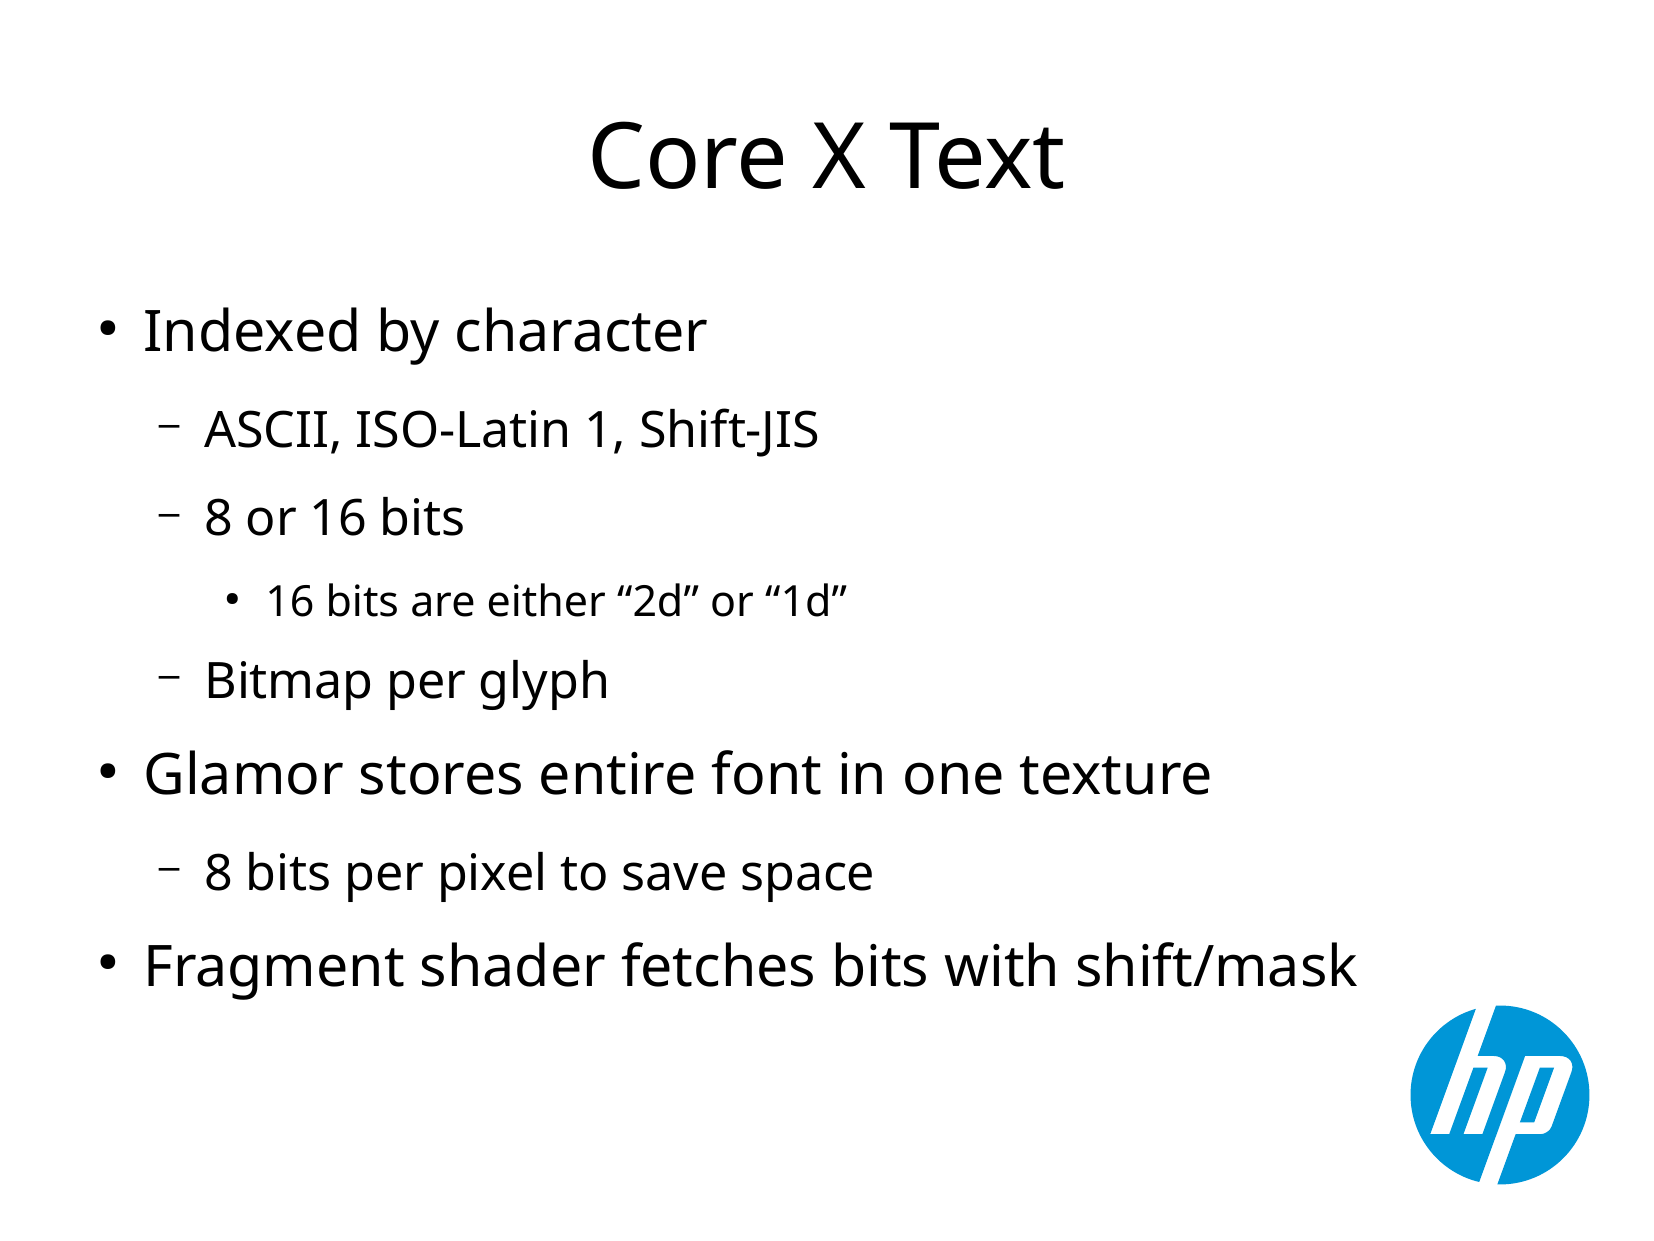

# Core X Text
Indexed by character
ASCII, ISO-Latin 1, Shift-JIS
8 or 16 bits
16 bits are either “2d” or “1d”
Bitmap per glyph
Glamor stores entire font in one texture
8 bits per pixel to save space
Fragment shader fetches bits with shift/mask